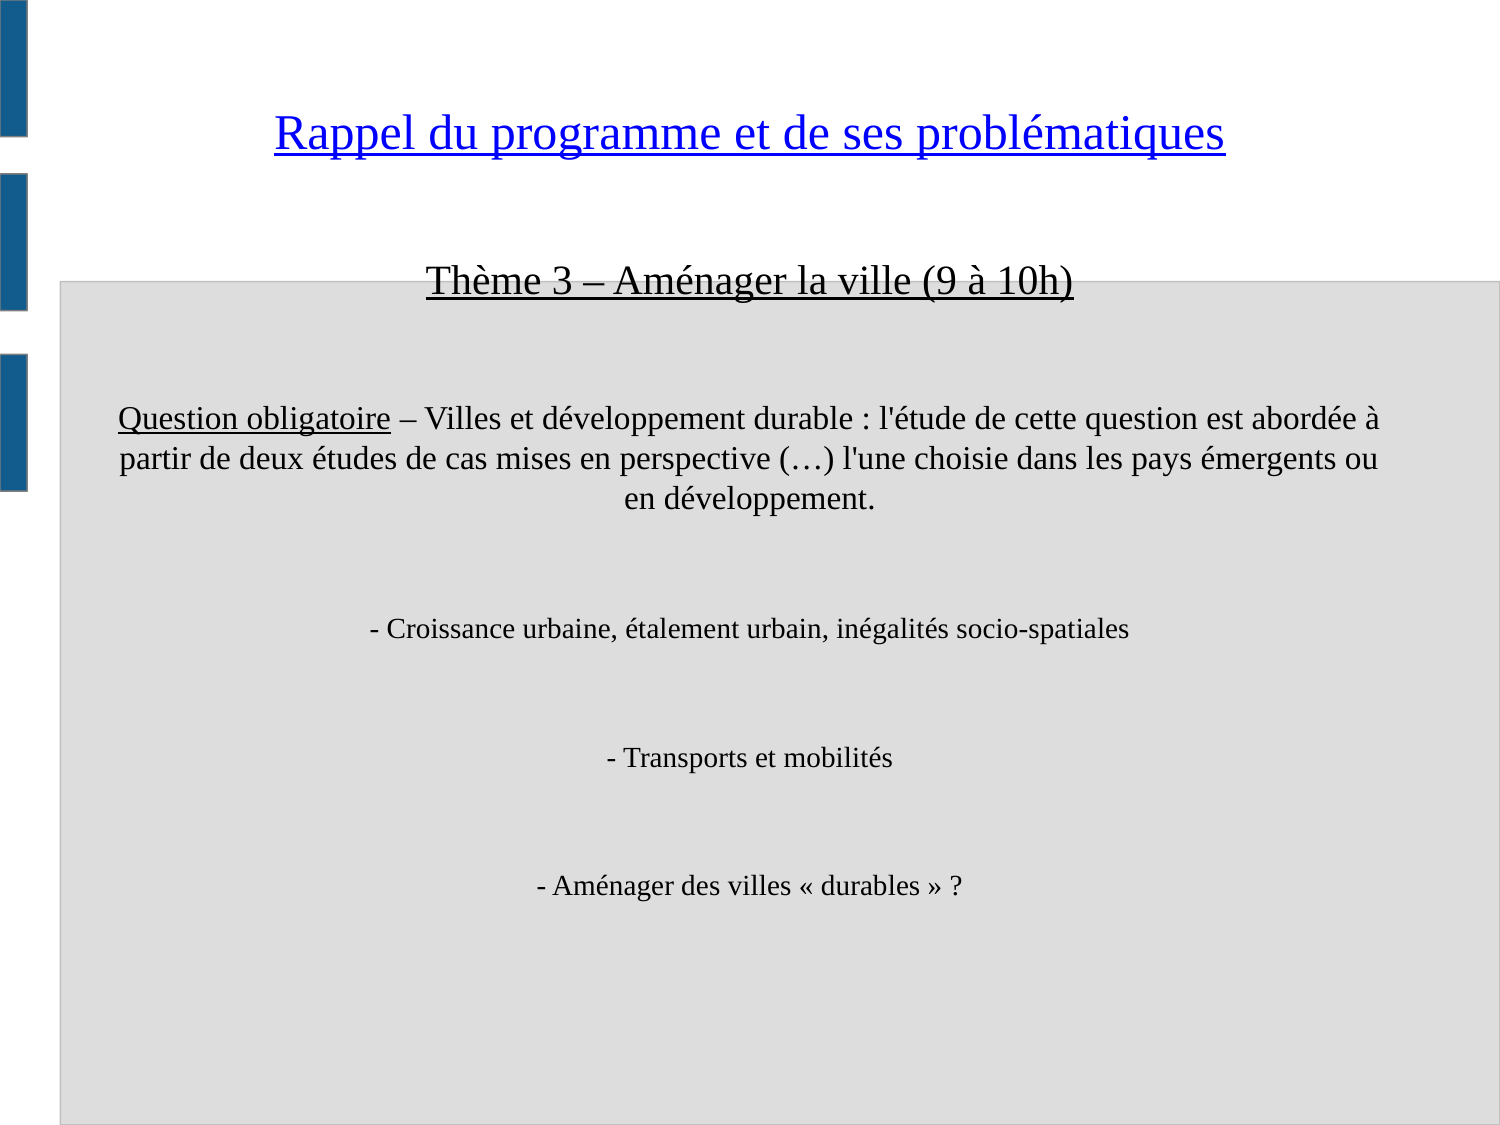

Rappel du programme et de ses problématiques
Thème 3 – Aménager la ville (9 à 10h)
Question obligatoire – Villes et développement durable : l'étude de cette question est abordée à partir de deux études de cas mises en perspective (…) l'une choisie dans les pays émergents ou en développement.
- Croissance urbaine, étalement urbain, inégalités socio-spatiales
- Transports et mobilités
- Aménager des villes « durables » ?